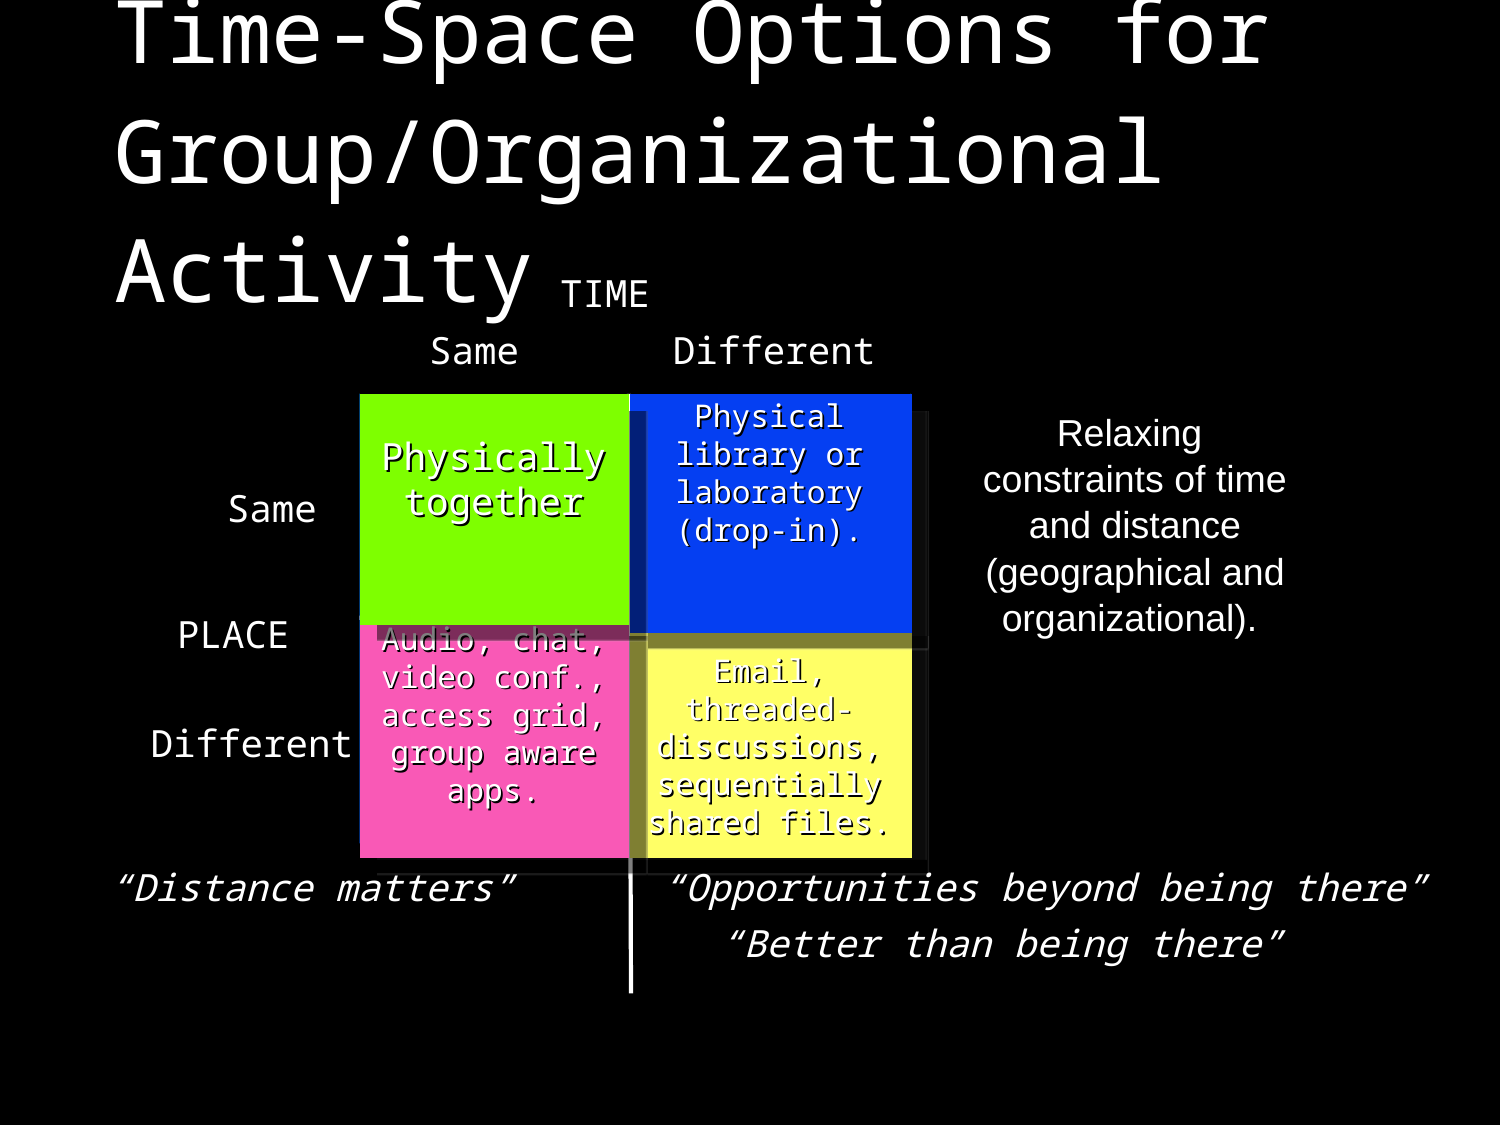

# Time-Space Options for Group/Organizational Activity
TIME
Same
Different
Physical library or laboratory
(drop-in).
Physically
together
Relaxing constraints of time and distance (geographical and organizational).
Same
PLACE
Audio, chat,
video conf.,
access grid, group aware apps.
Email,
threaded-
discussions, sequentially shared files.
Different
“Distance matters”
“Opportunities beyond being there”
“Better than being there”